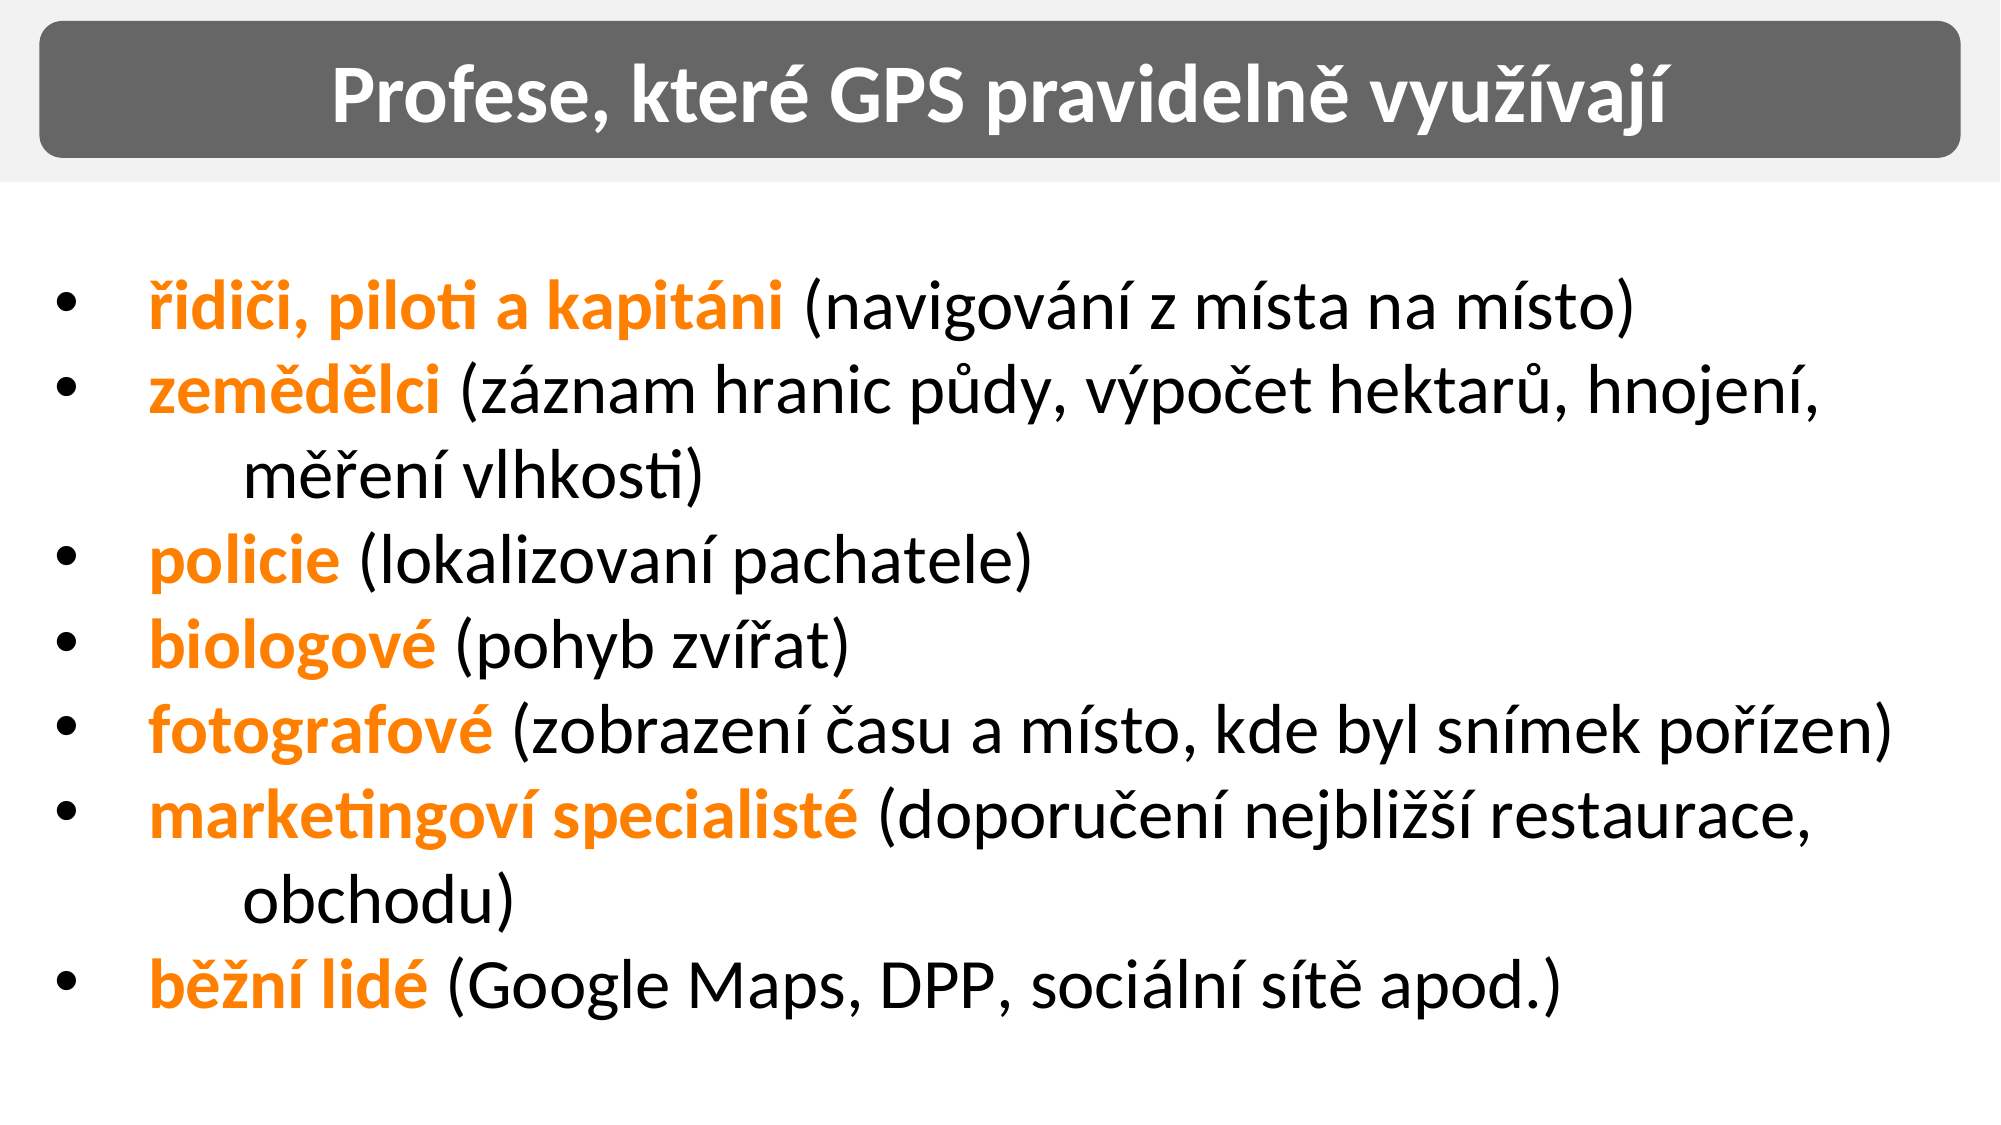

Profese, které GPS pravidelně využívají
řidiči, piloti a kapitáni (navigování z místa na místo)
zemědělci (záznam hranic půdy, výpočet hektarů, hnojení, měření vlhkosti)
policie (lokalizovaní pachatele)
biologové (pohyb zvířat)
fotografové (zobrazení času a místo, kde byl snímek pořízen)
marketingoví specialisté (doporučení nejbližší restaurace, obchodu)
běžní lidé (Google Maps, DPP, sociální sítě apod.)